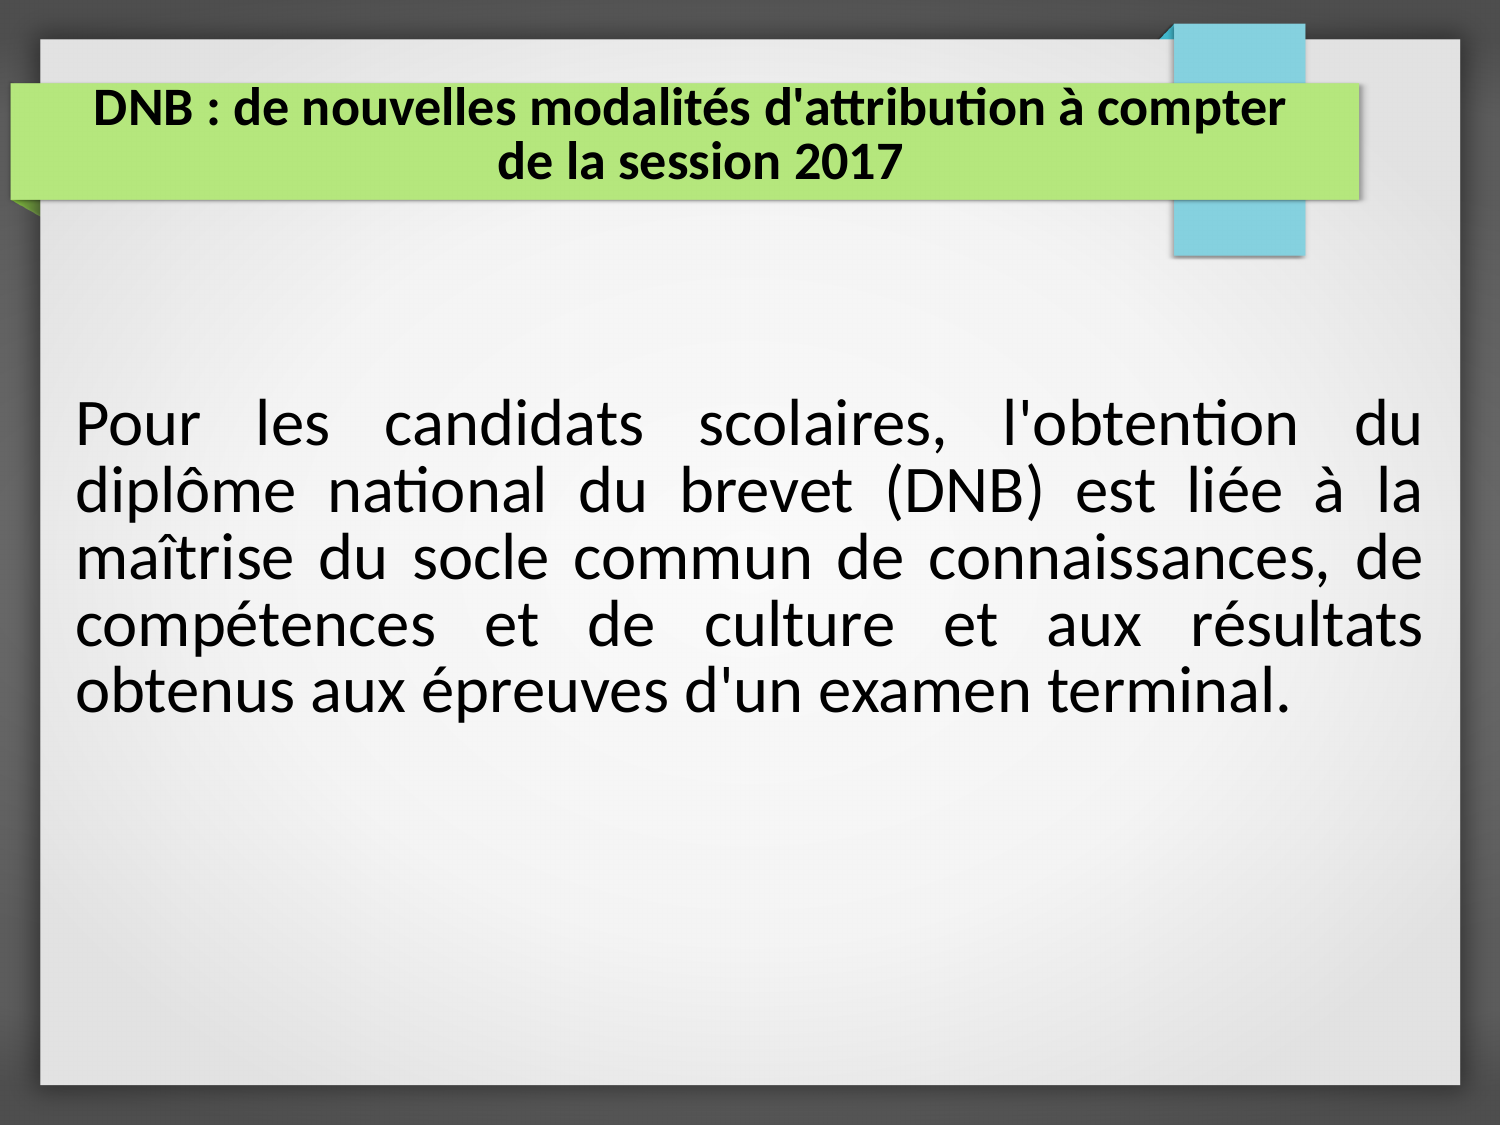

# DNB : de nouvelles modalités d'attribution à compter de la session 2017
Pour les candidats scolaires, l'obtention du diplôme national du brevet (DNB) est liée à la maîtrise du socle commun de connaissances, de compétences et de culture et aux résultats obtenus aux épreuves d'un examen terminal.